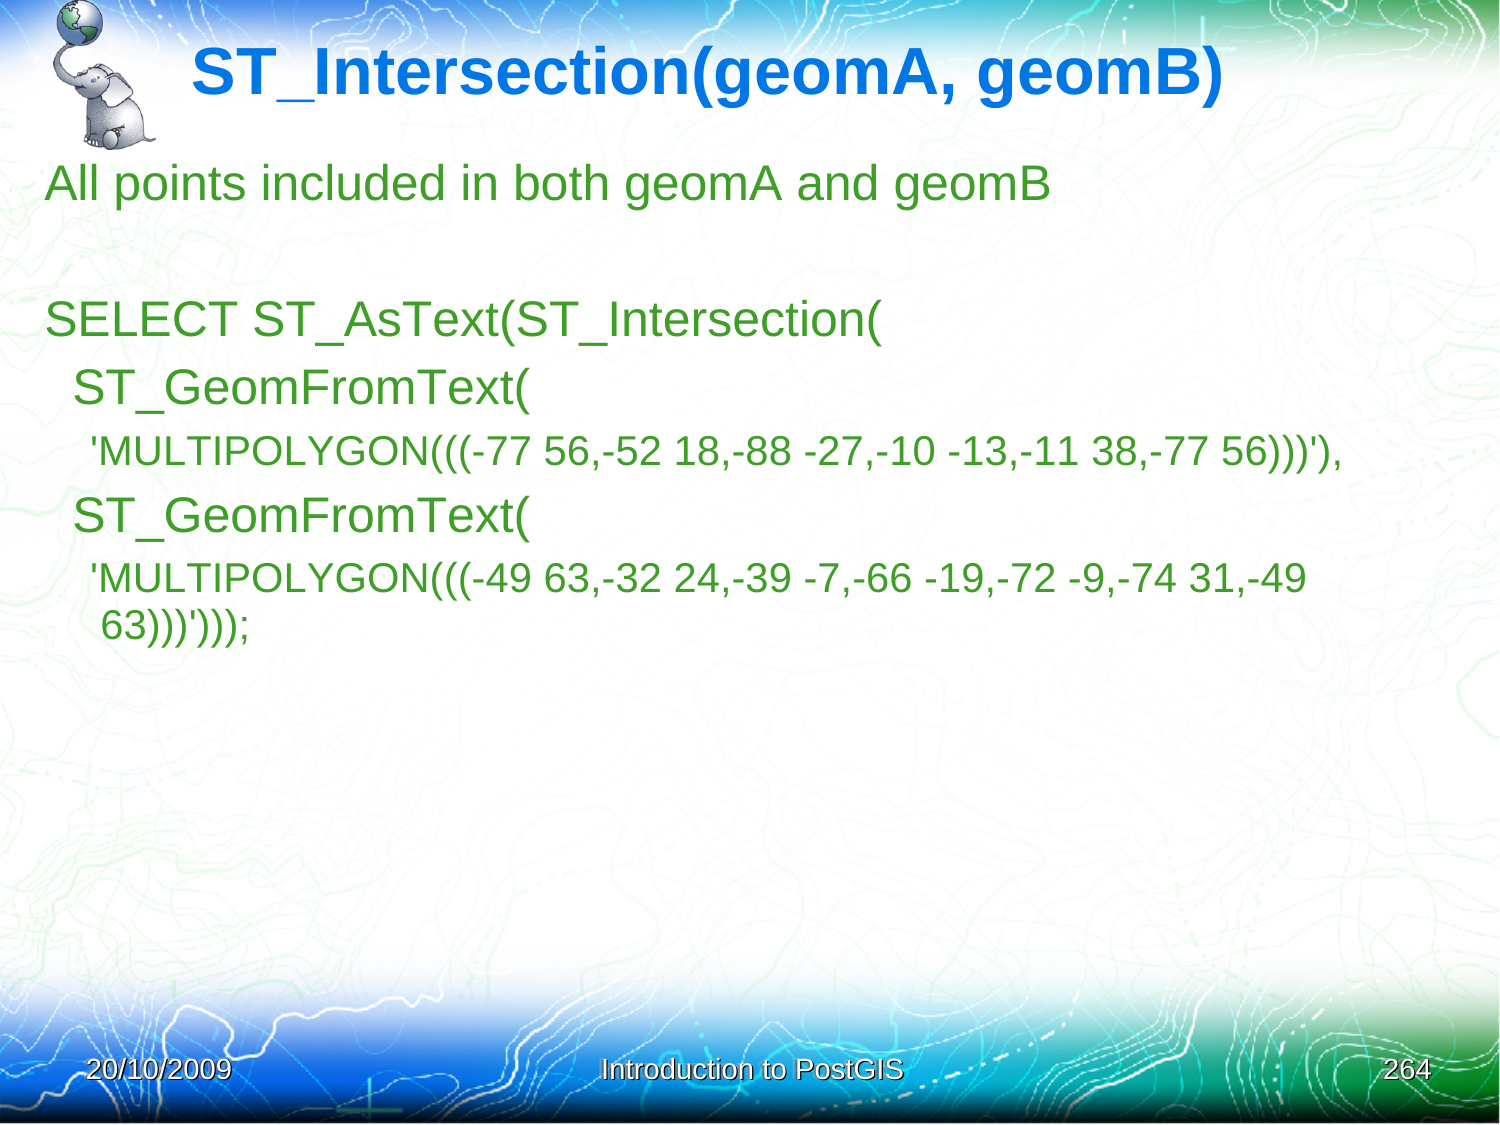

# ST_Intersection(geomA, geomB)
All points included in both geomA and geomB
SELECT ST_AsText(ST_Intersection(
 ST_GeomFromText(
 'MULTIPOLYGON(((-77 56,-52 18,-88 -27,-10 -13,-11 38,-77 56)))'),
 ST_GeomFromText(
 'MULTIPOLYGON(((-49 63,-32 24,-39 -7,-66 -19,-72 -9,-74 31,-49 63)))')));
20/10/2009
Introduction to PostGIS
264